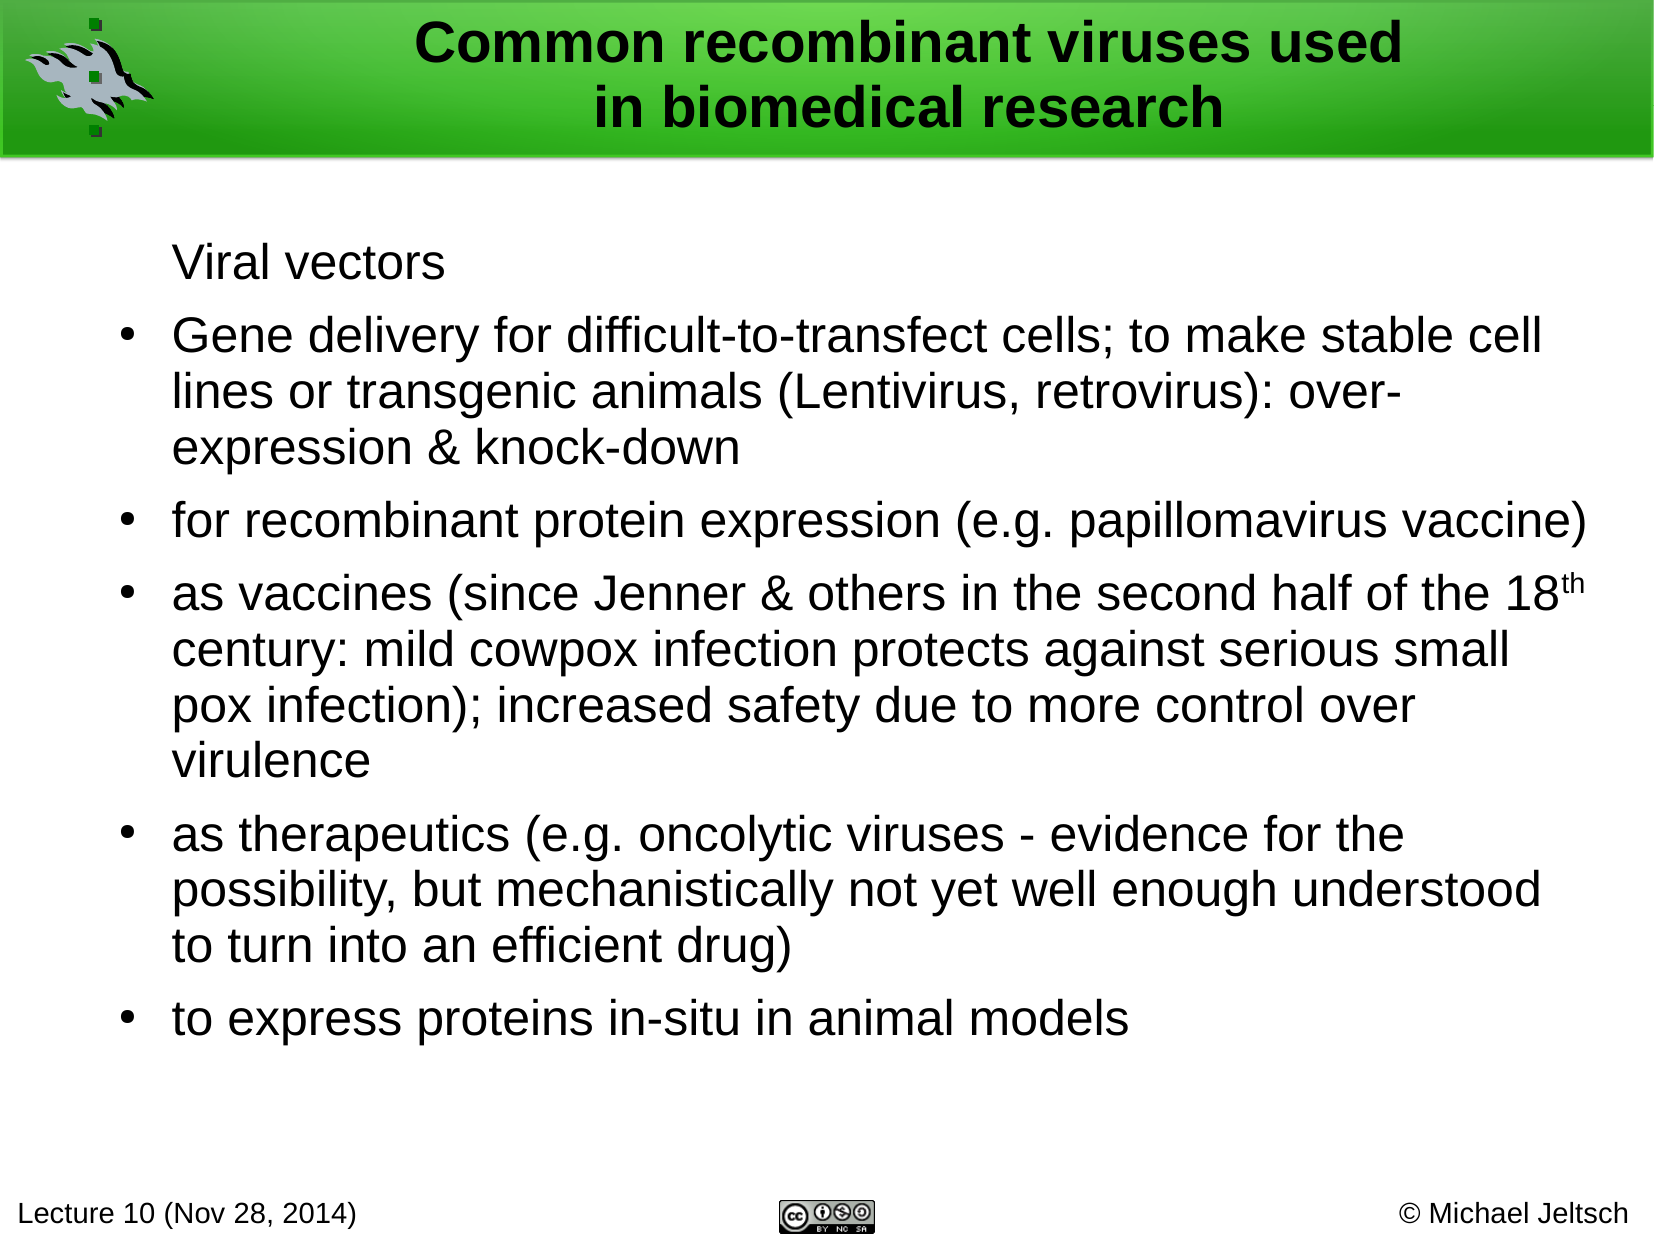

# Common recombinant viruses used in biomedical research
Viral vectors
Gene delivery for difficult-to-transfect cells; to make stable cell lines or transgenic animals (Lentivirus, retrovirus): over-expression & knock-down
for recombinant protein expression (e.g. papillomavirus vaccine)
as vaccines (since Jenner & others in the second half of the 18th century: mild cowpox infection protects against serious small pox infection); increased safety due to more control over virulence
as therapeutics (e.g. oncolytic viruses - evidence for the possibility, but mechanistically not yet well enough understood to turn into an efficient drug)
to express proteins in-situ in animal models